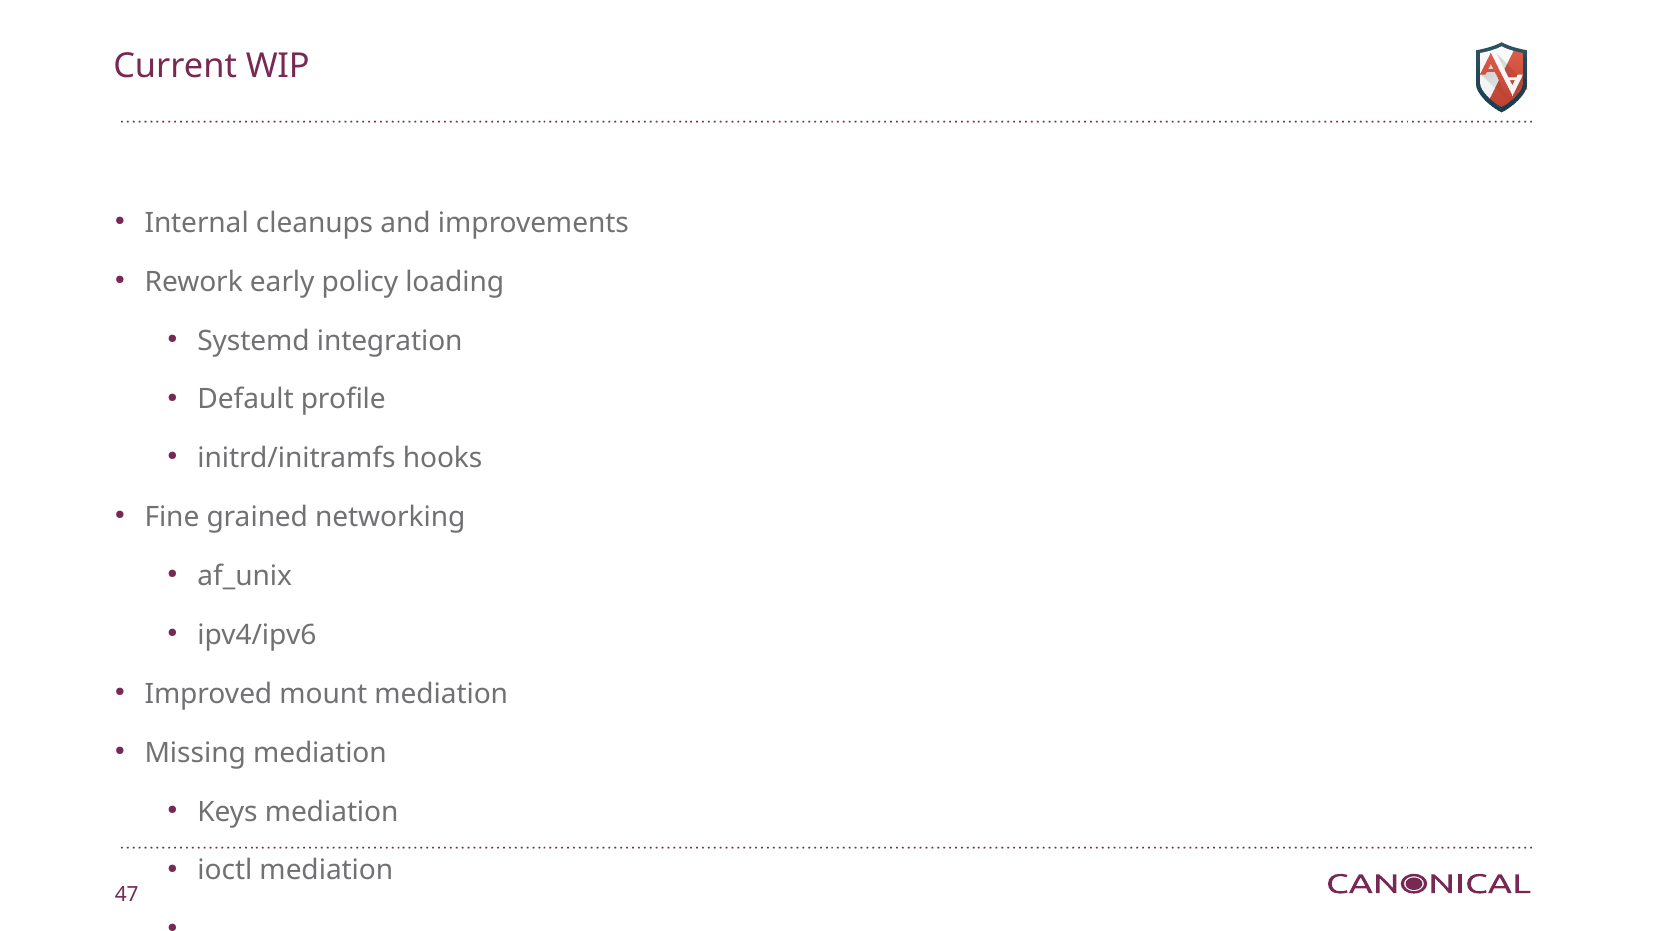

# Current WIP
Internal cleanups and improvements
Rework early policy loading
Systemd integration
Default profile
initrd/initramfs hooks
Fine grained networking
af_unix
ipv4/ipv6
Improved mount mediation
Missing mediation
Keys mediation
ioctl mediation
...